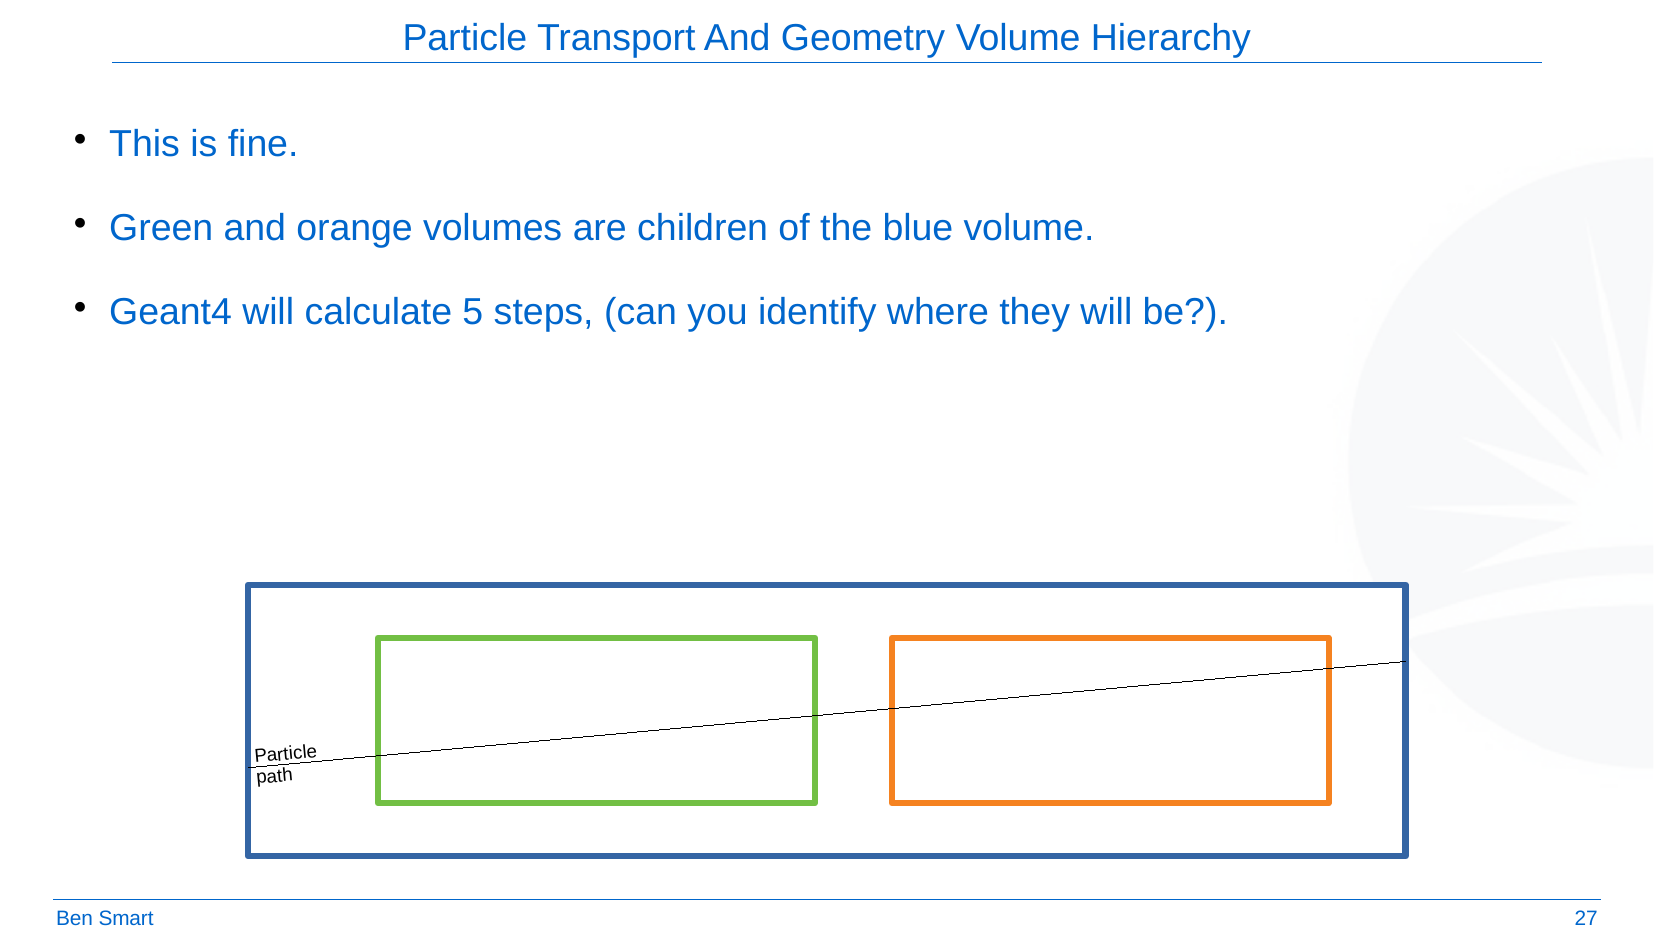

Particle Transport And Geometry Volume Hierarchy
This is fine.
Green and orange volumes are children of the blue volume.
Geant4 will calculate 5 steps, (can you identify where they will be?).
Particle
path
Ben Smart